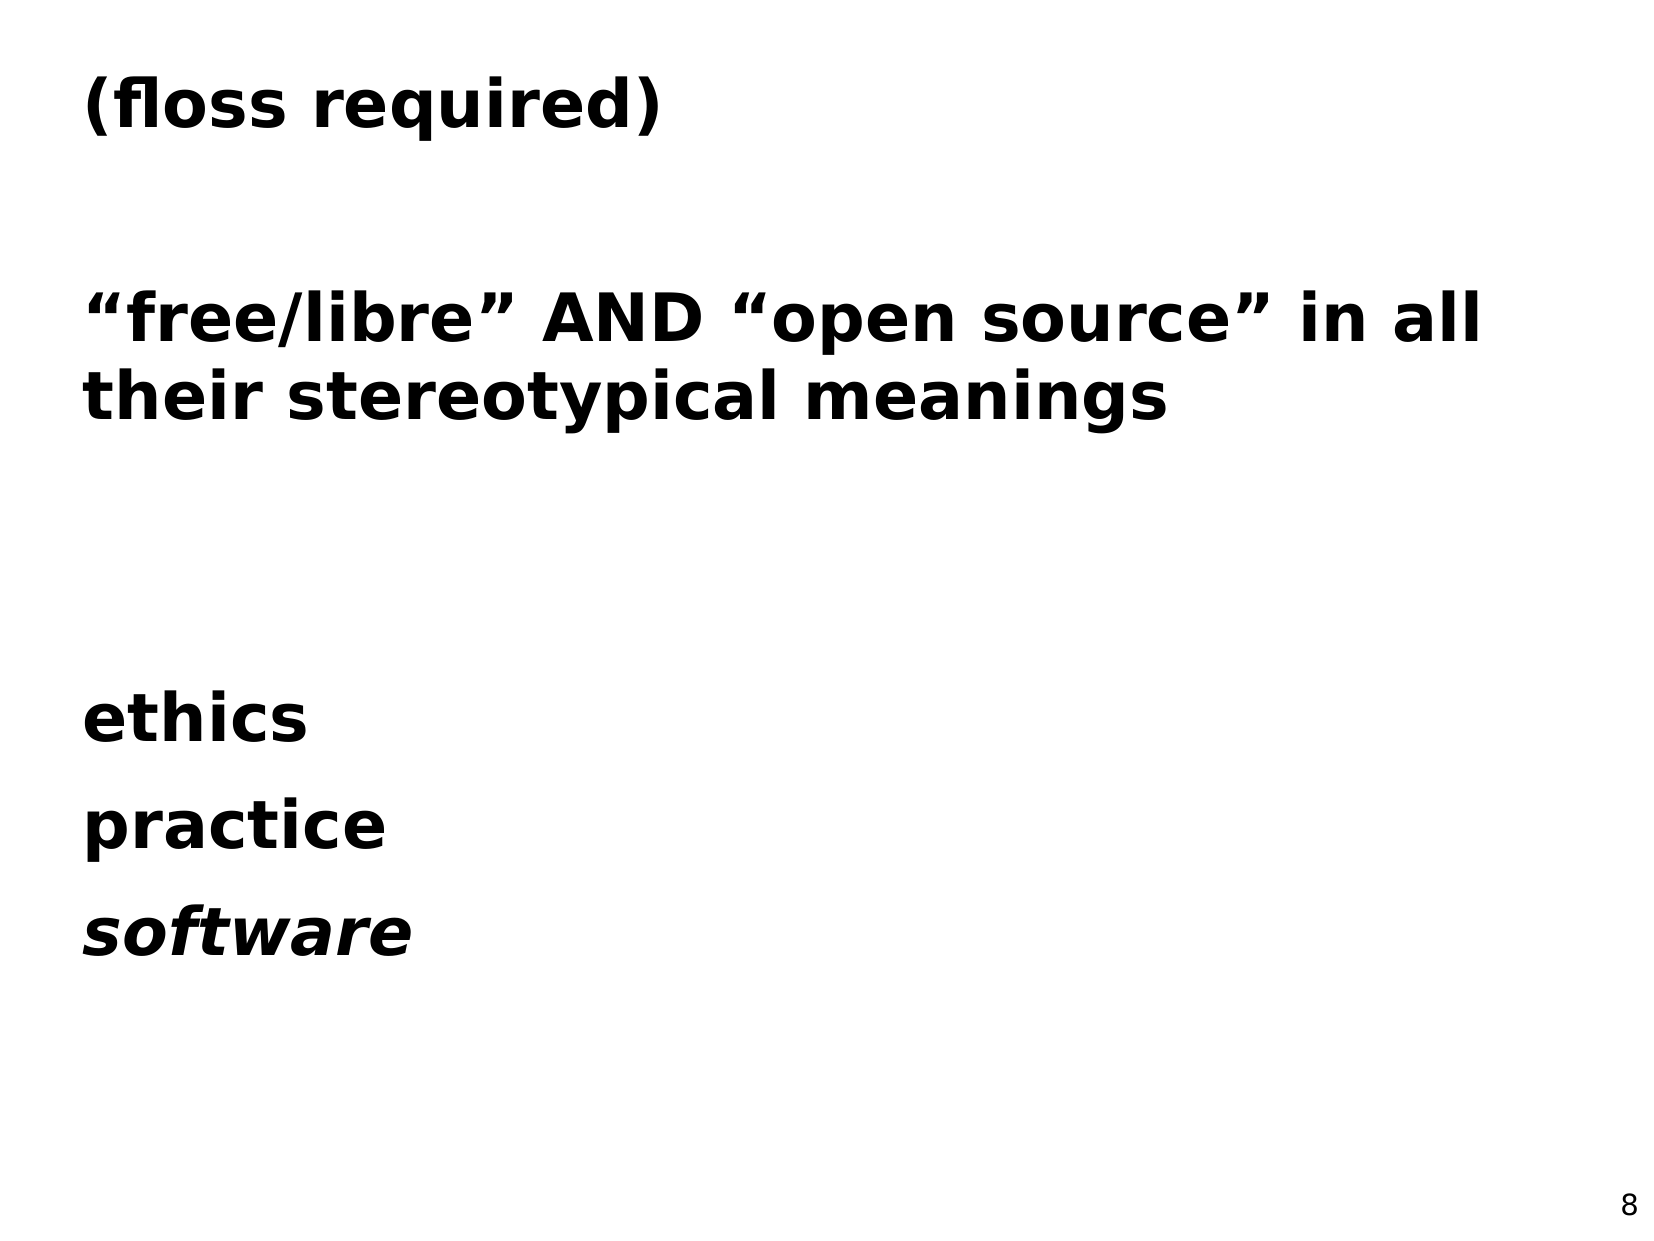

# (floss required)
“free/libre” AND “open source” in all their stereotypical meanings
ethics
practice
software